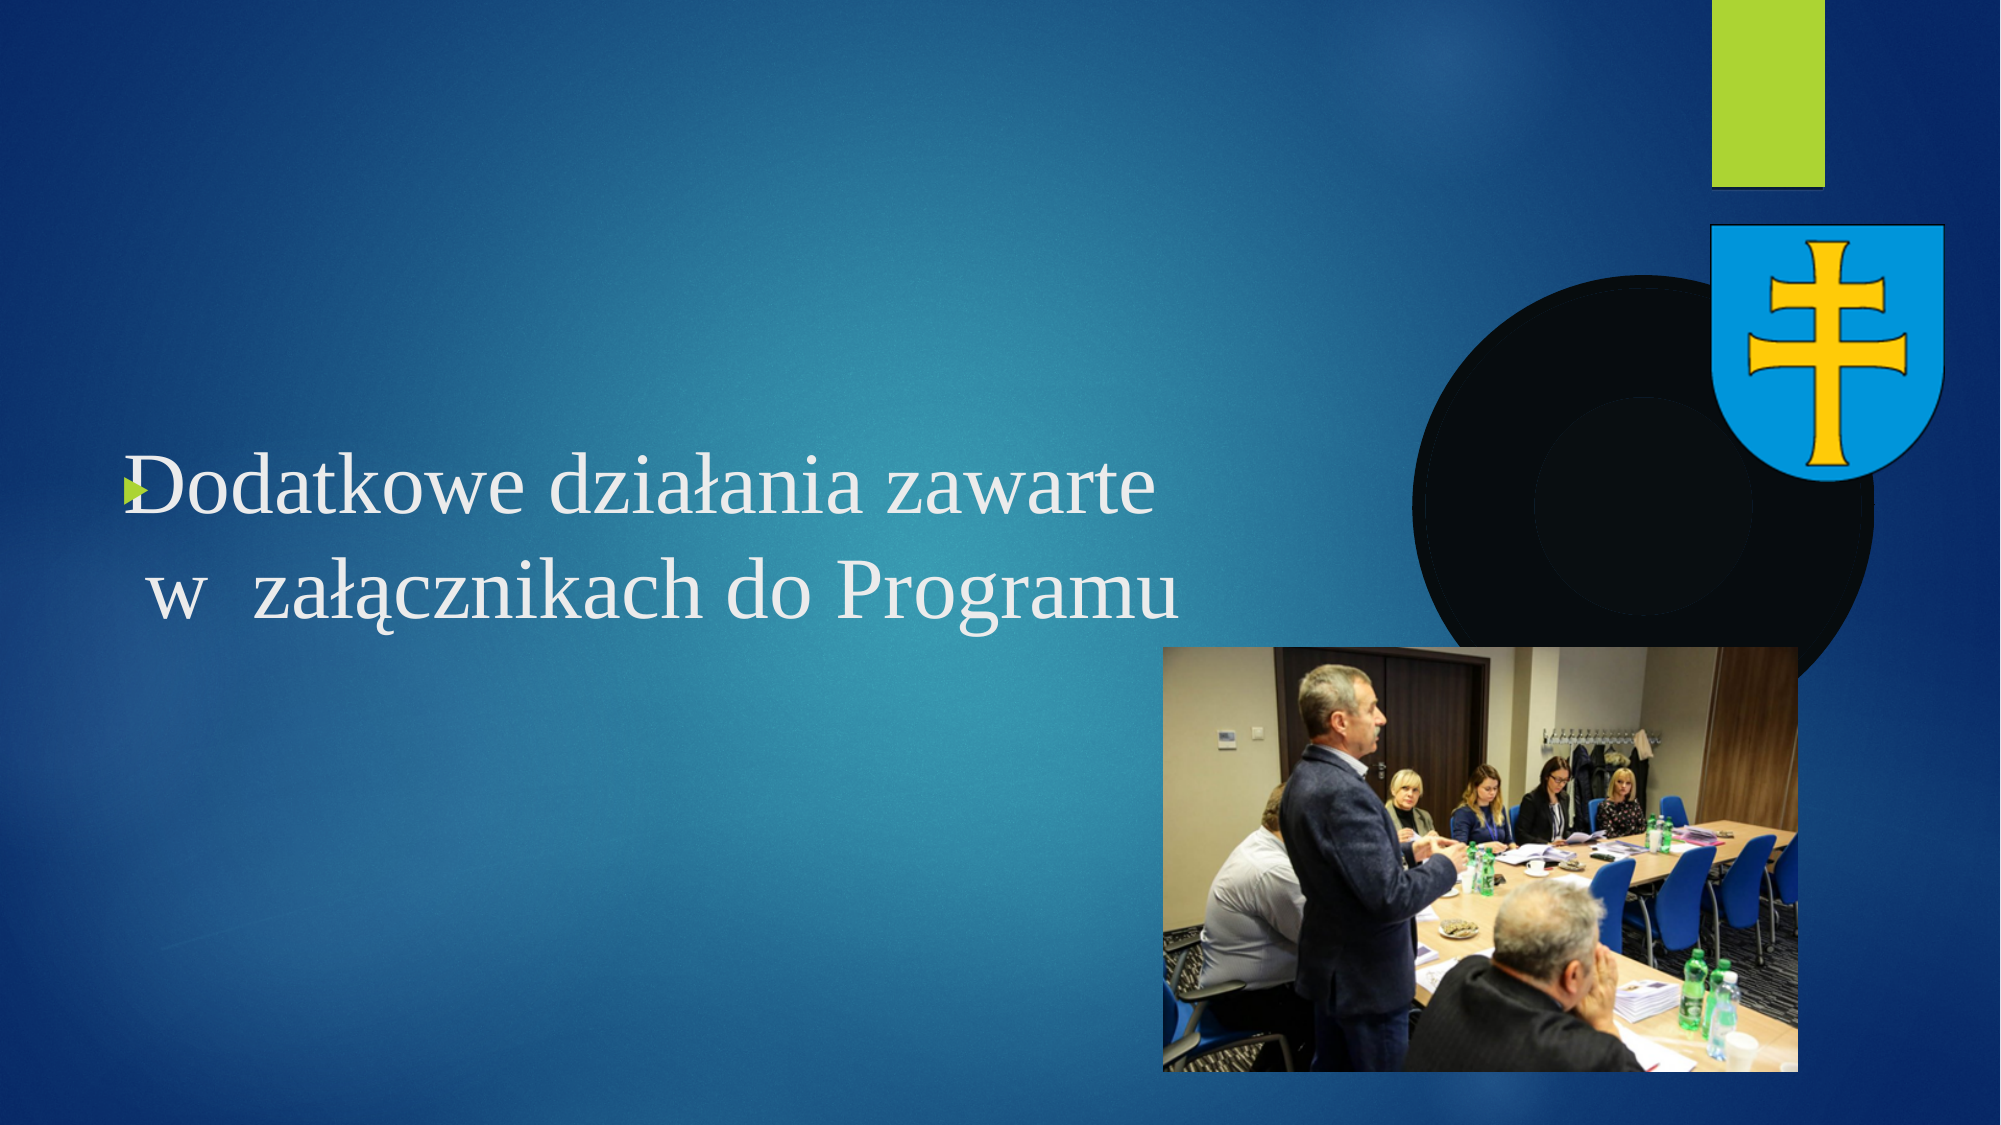

# Dodatkowe działania zawarte w załącznikach do Programu